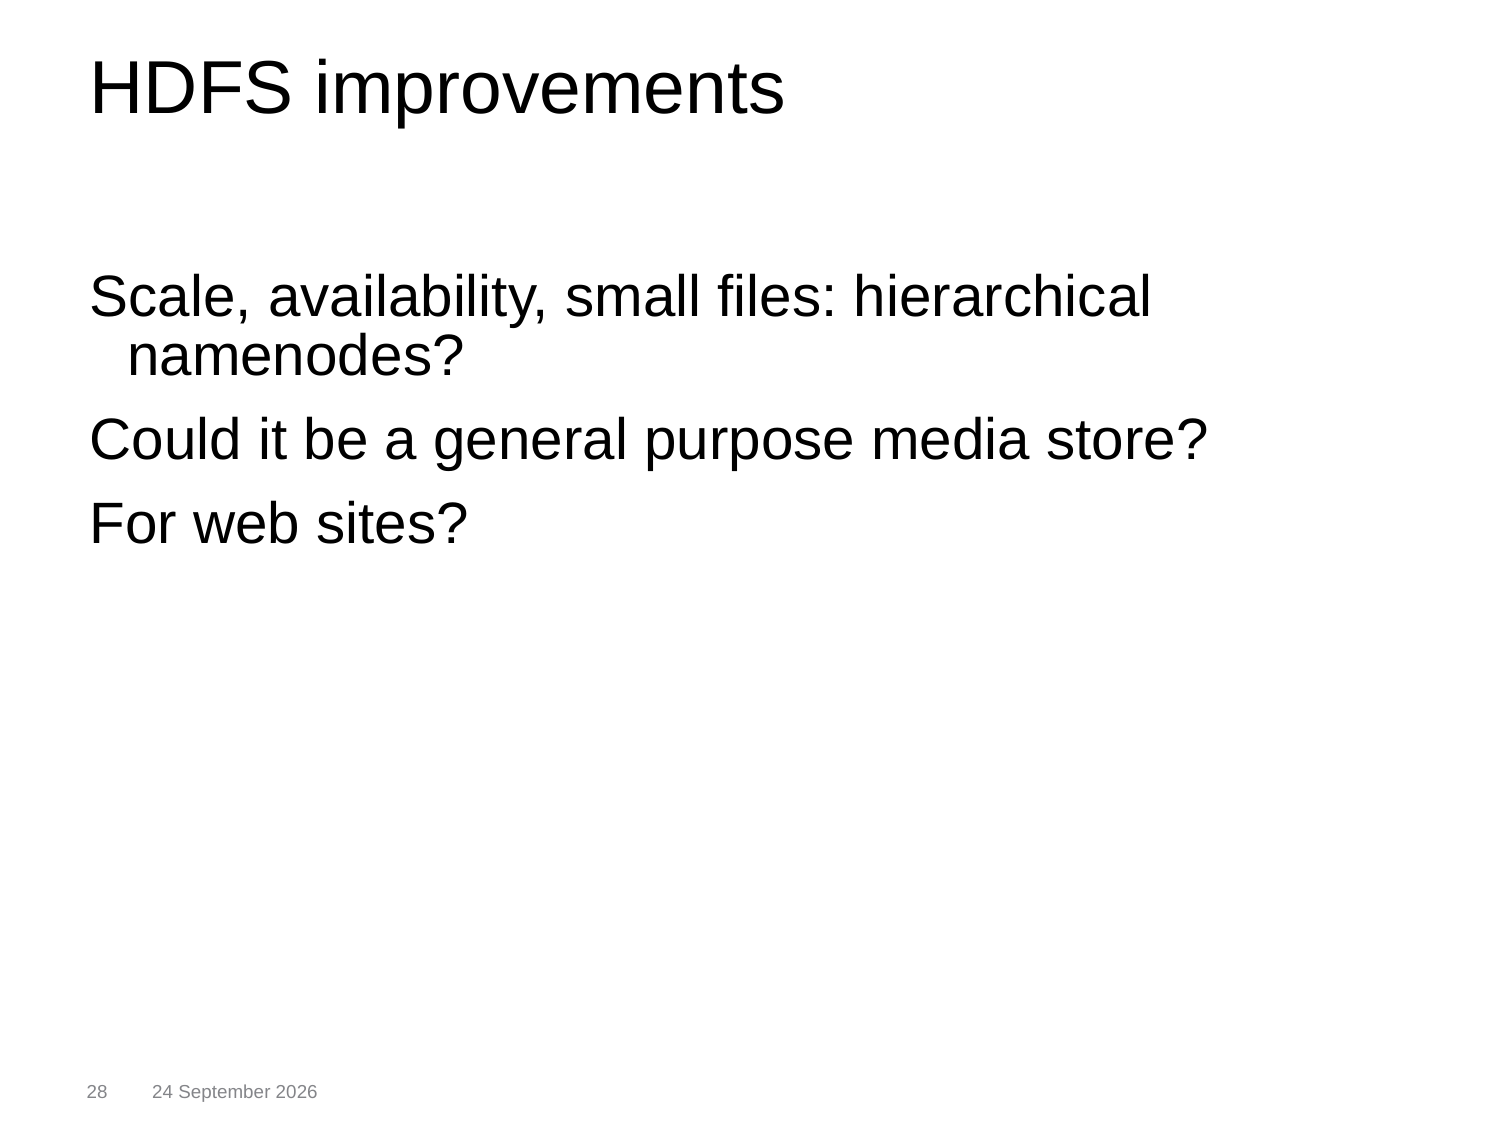

# HDFS improvements
Scale, availability, small files: hierarchical namenodes?
Could it be a general purpose media store?
For web sites?